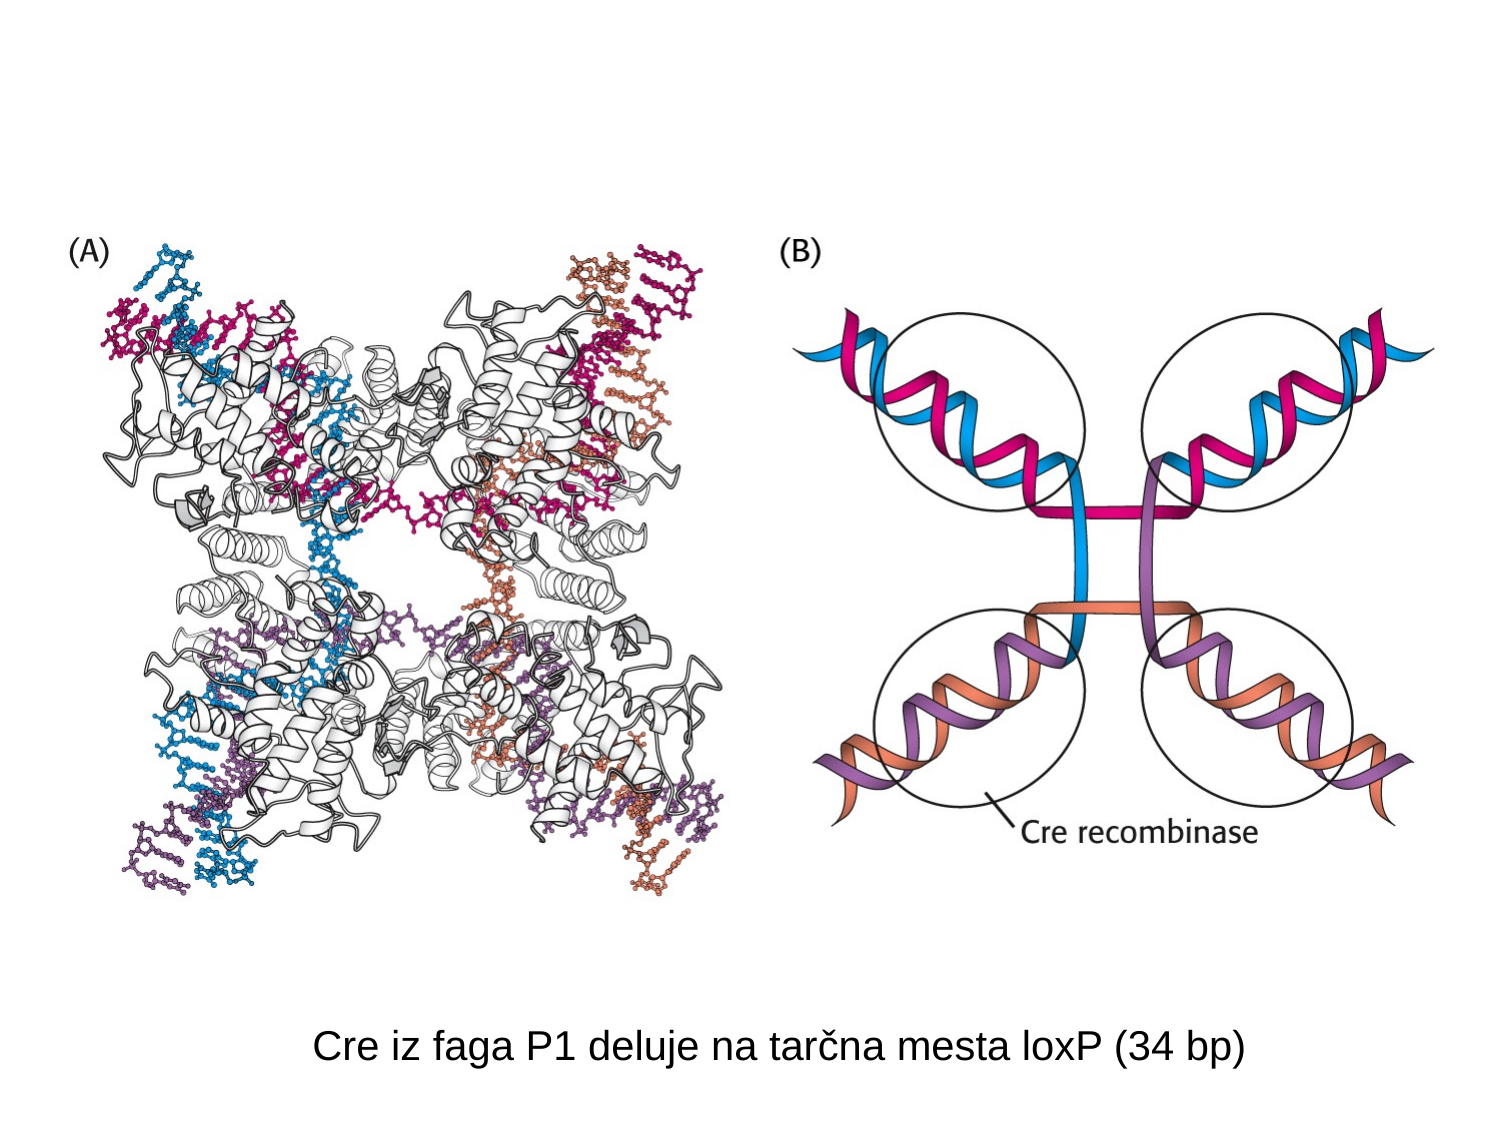

Cre iz faga P1 deluje na tarčna mesta loxP (34 bp)